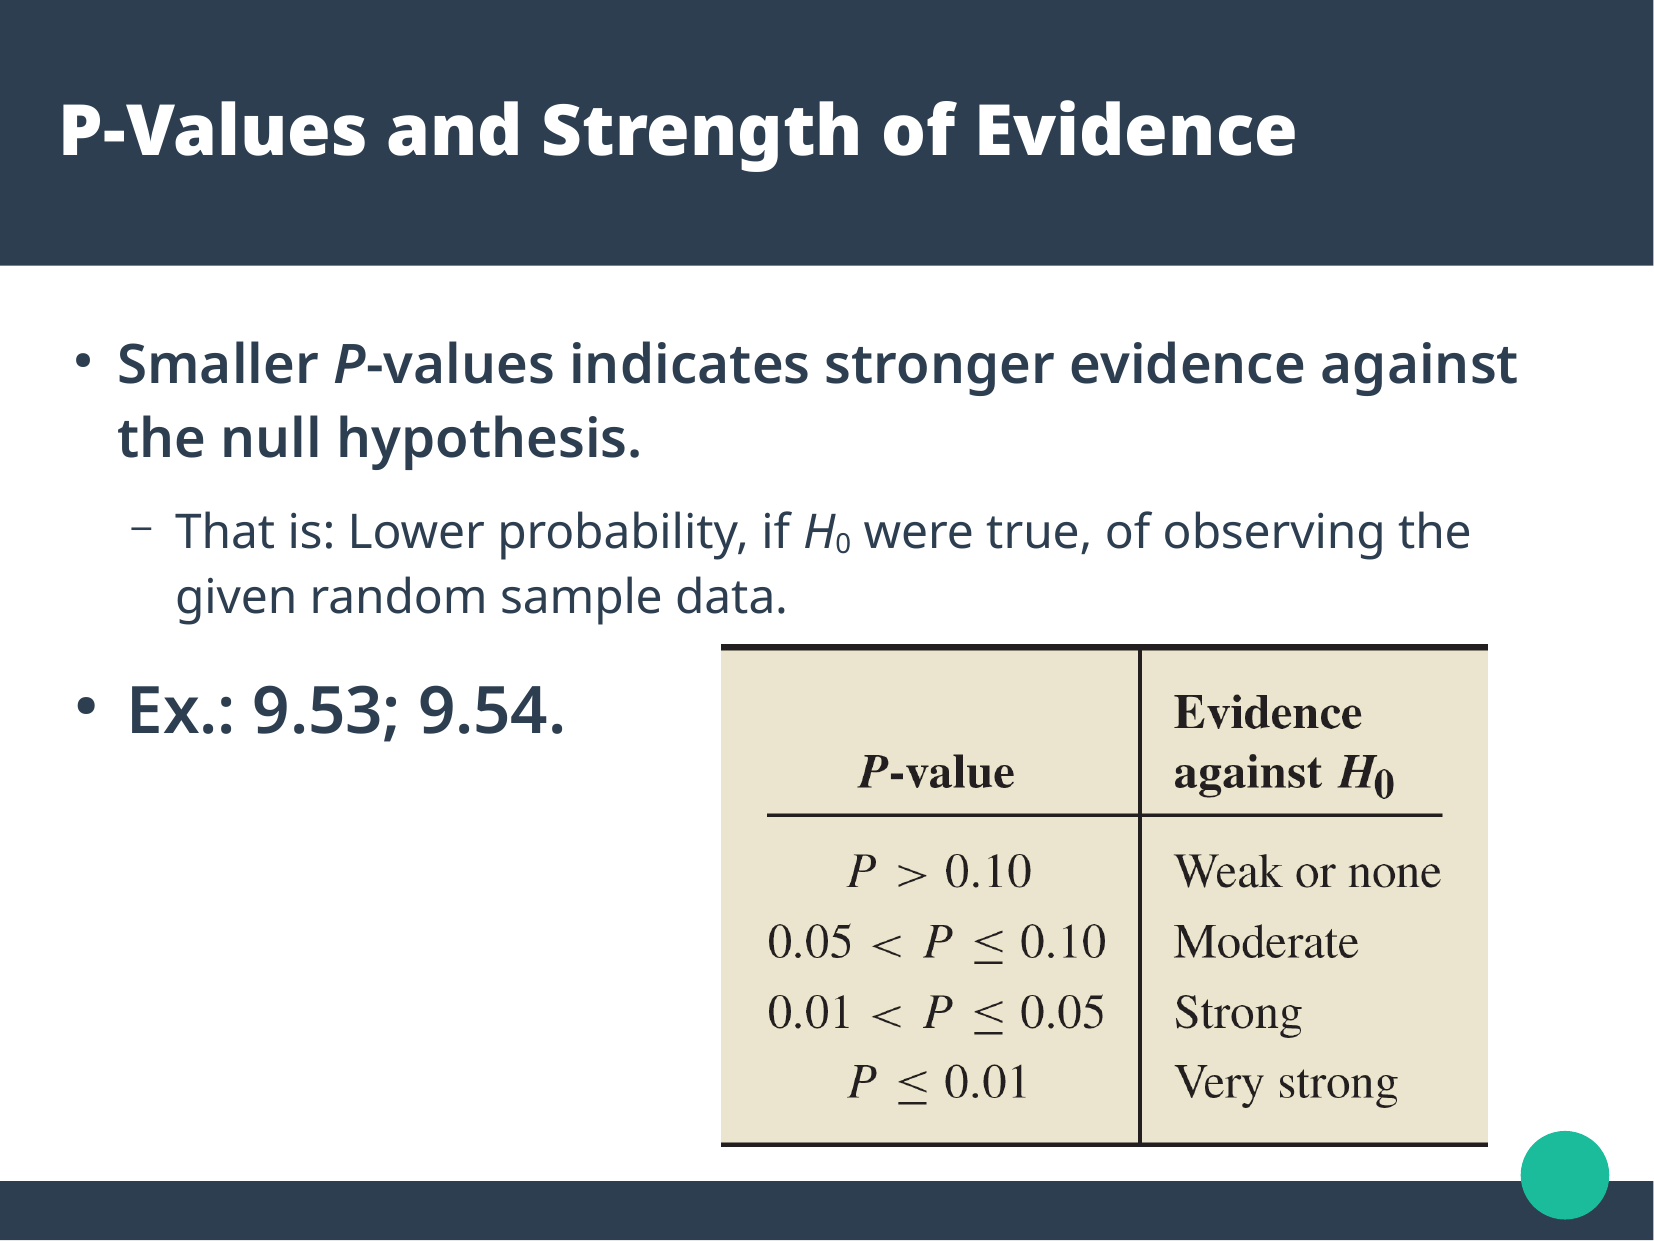

# P-Values and Strength of Evidence
Smaller P-values indicates stronger evidence against the null hypothesis.
That is: Lower probability, if H0 were true, of observing the given random sample data.
Ex.: 9.53; 9.54.